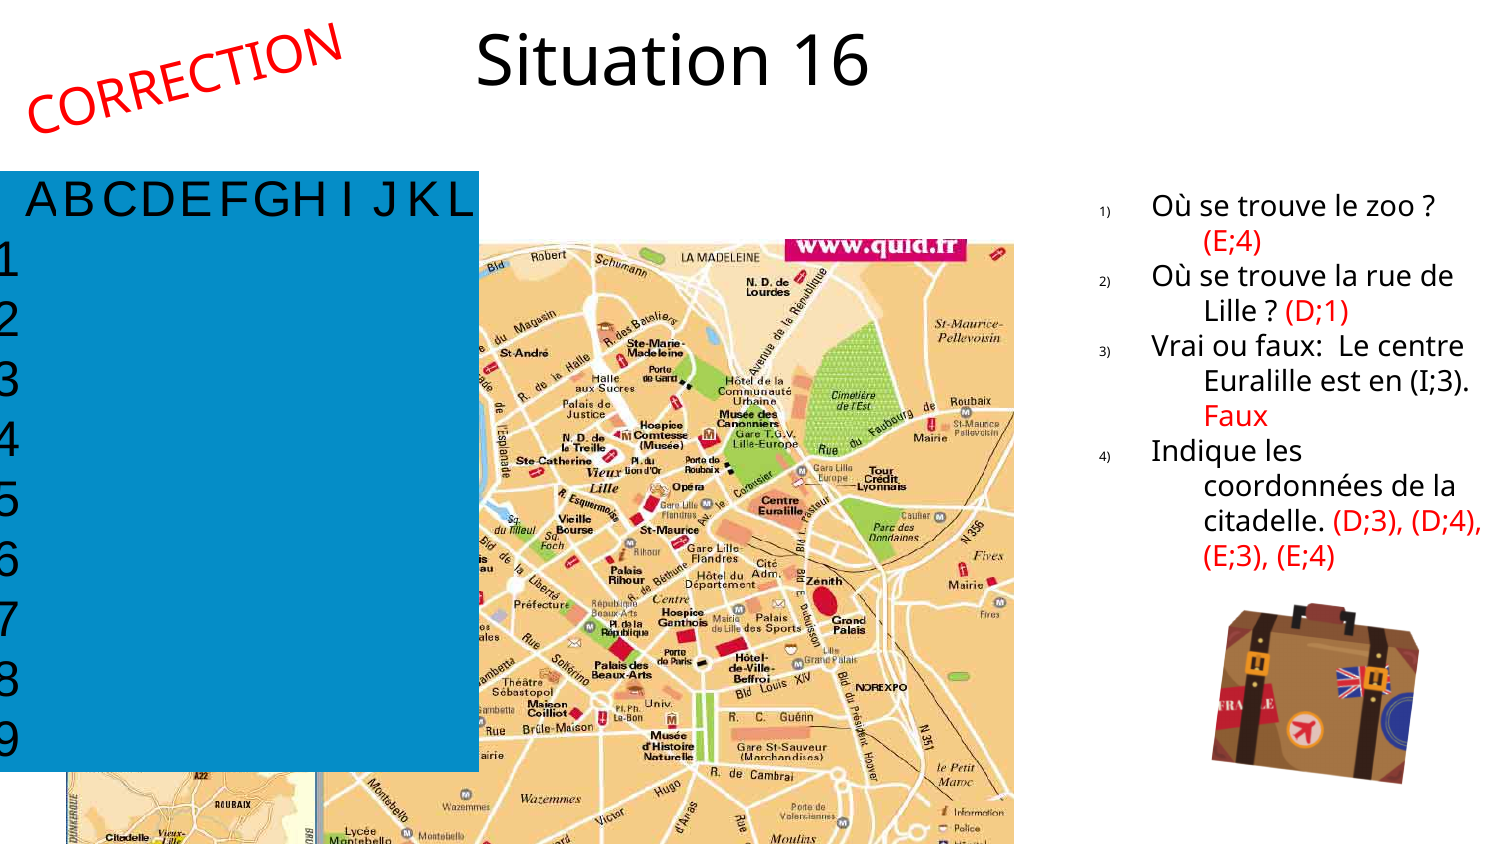

Situation 16
CORRECTION
| | A | B | C | D | E | F | G | H | I | J | K | L |
| --- | --- | --- | --- | --- | --- | --- | --- | --- | --- | --- | --- | --- |
| 1 | | | | | | | | | | | | |
| 2 | | | | | | | | | | | | |
| 3 | | | | | | | | | | | | |
| 4 | | | | | | | | | | | | |
| 5 | | | | | | | | | | | | |
| 6 | | | | | | | | | | | | |
| 7 | | | | | | | | | | | | |
| 8 | | | | | | | | | | | | |
| 9 | | | | | | | | | | | | |
Où se trouve le zoo ? (E;4)
Où se trouve la rue de Lille ? (D;1)
Vrai ou faux: Le centre Euralille est en (I;3). Faux
Indique les coordonnées de la citadelle. (D;3), (D;4), (E;3), (E;4)